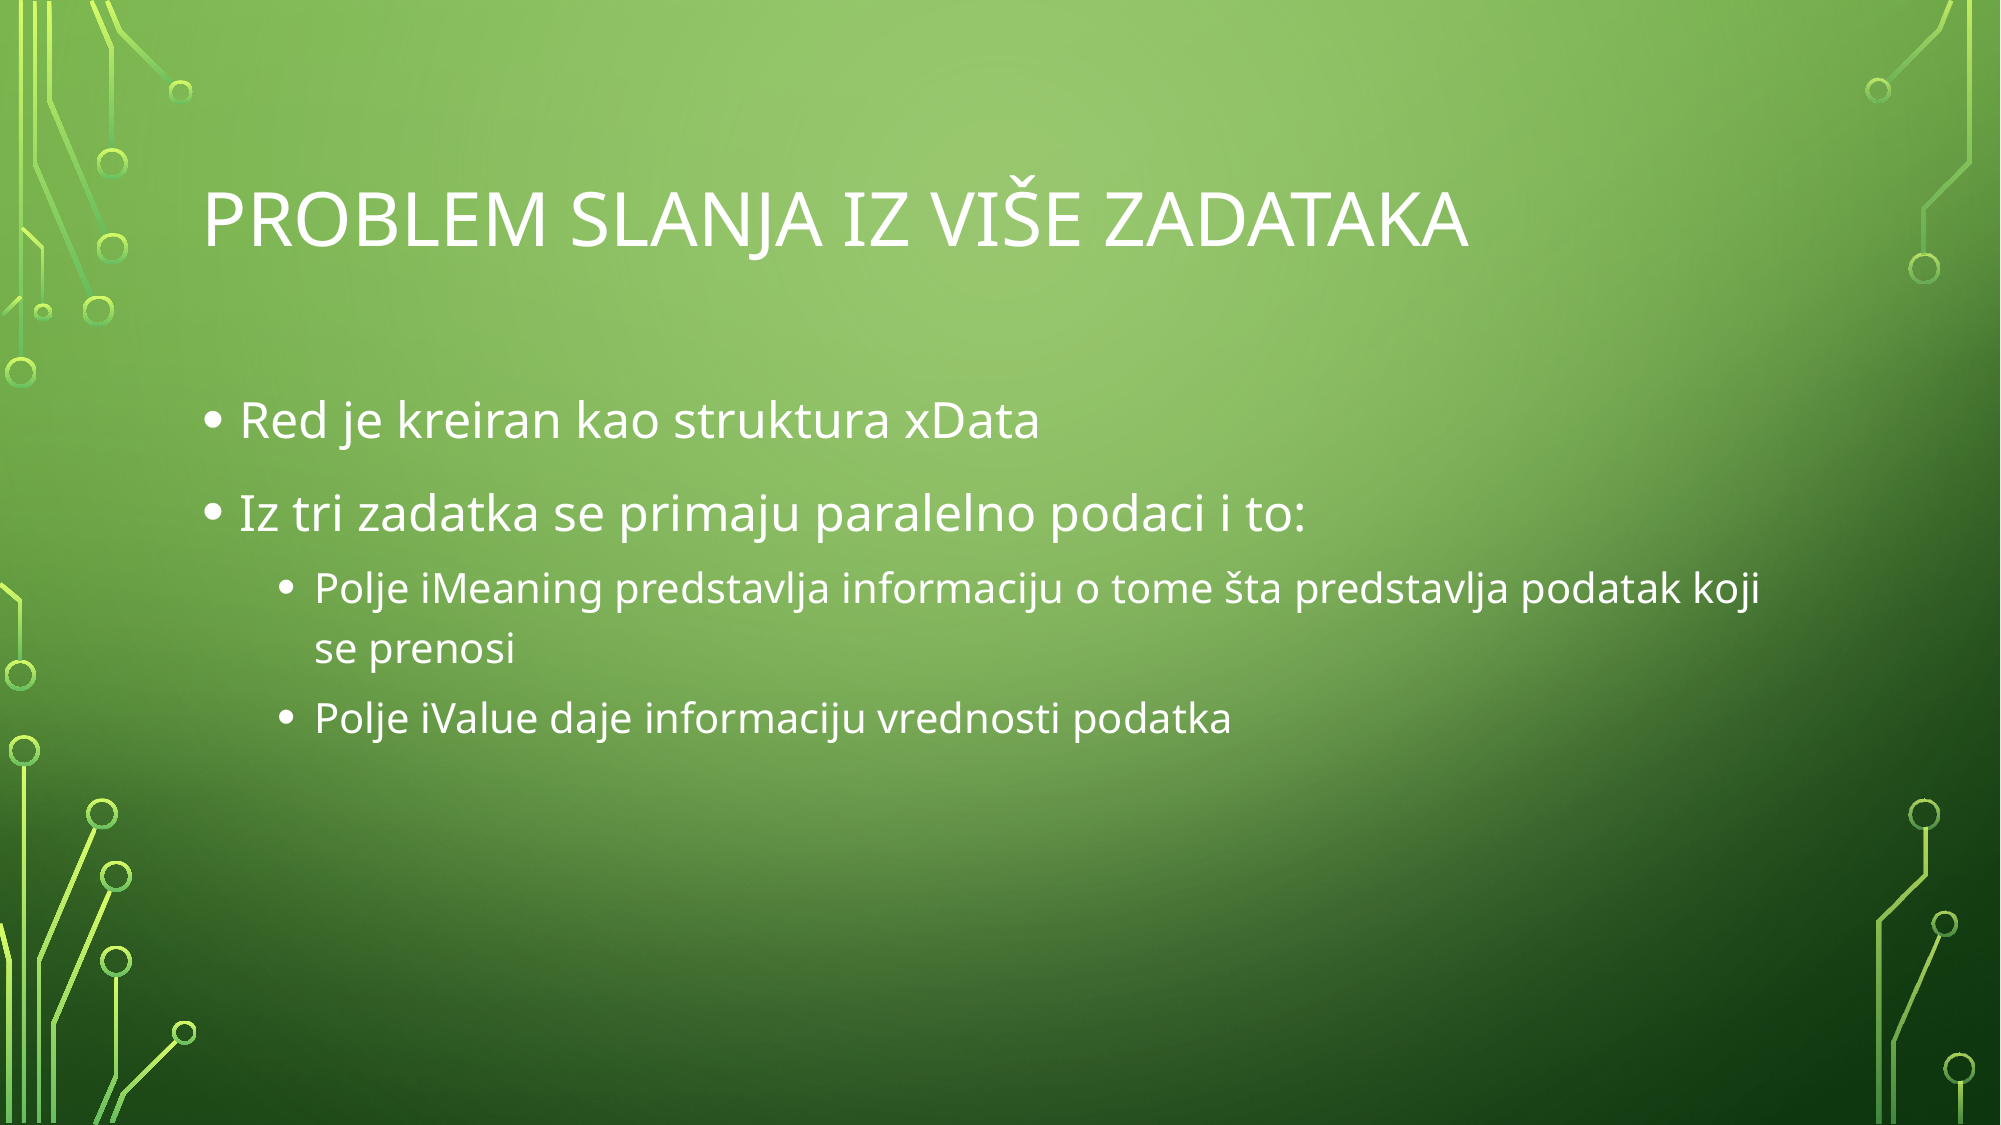

Problem slanja iz više zadataka
Red je kreiran kao struktura xData
Iz tri zadatka se primaju paralelno podaci i to:
Polje iMeaning predstavlja informaciju o tome šta predstavlja podatak koji se prenosi
Polje iValue daje informaciju vrednosti podatka